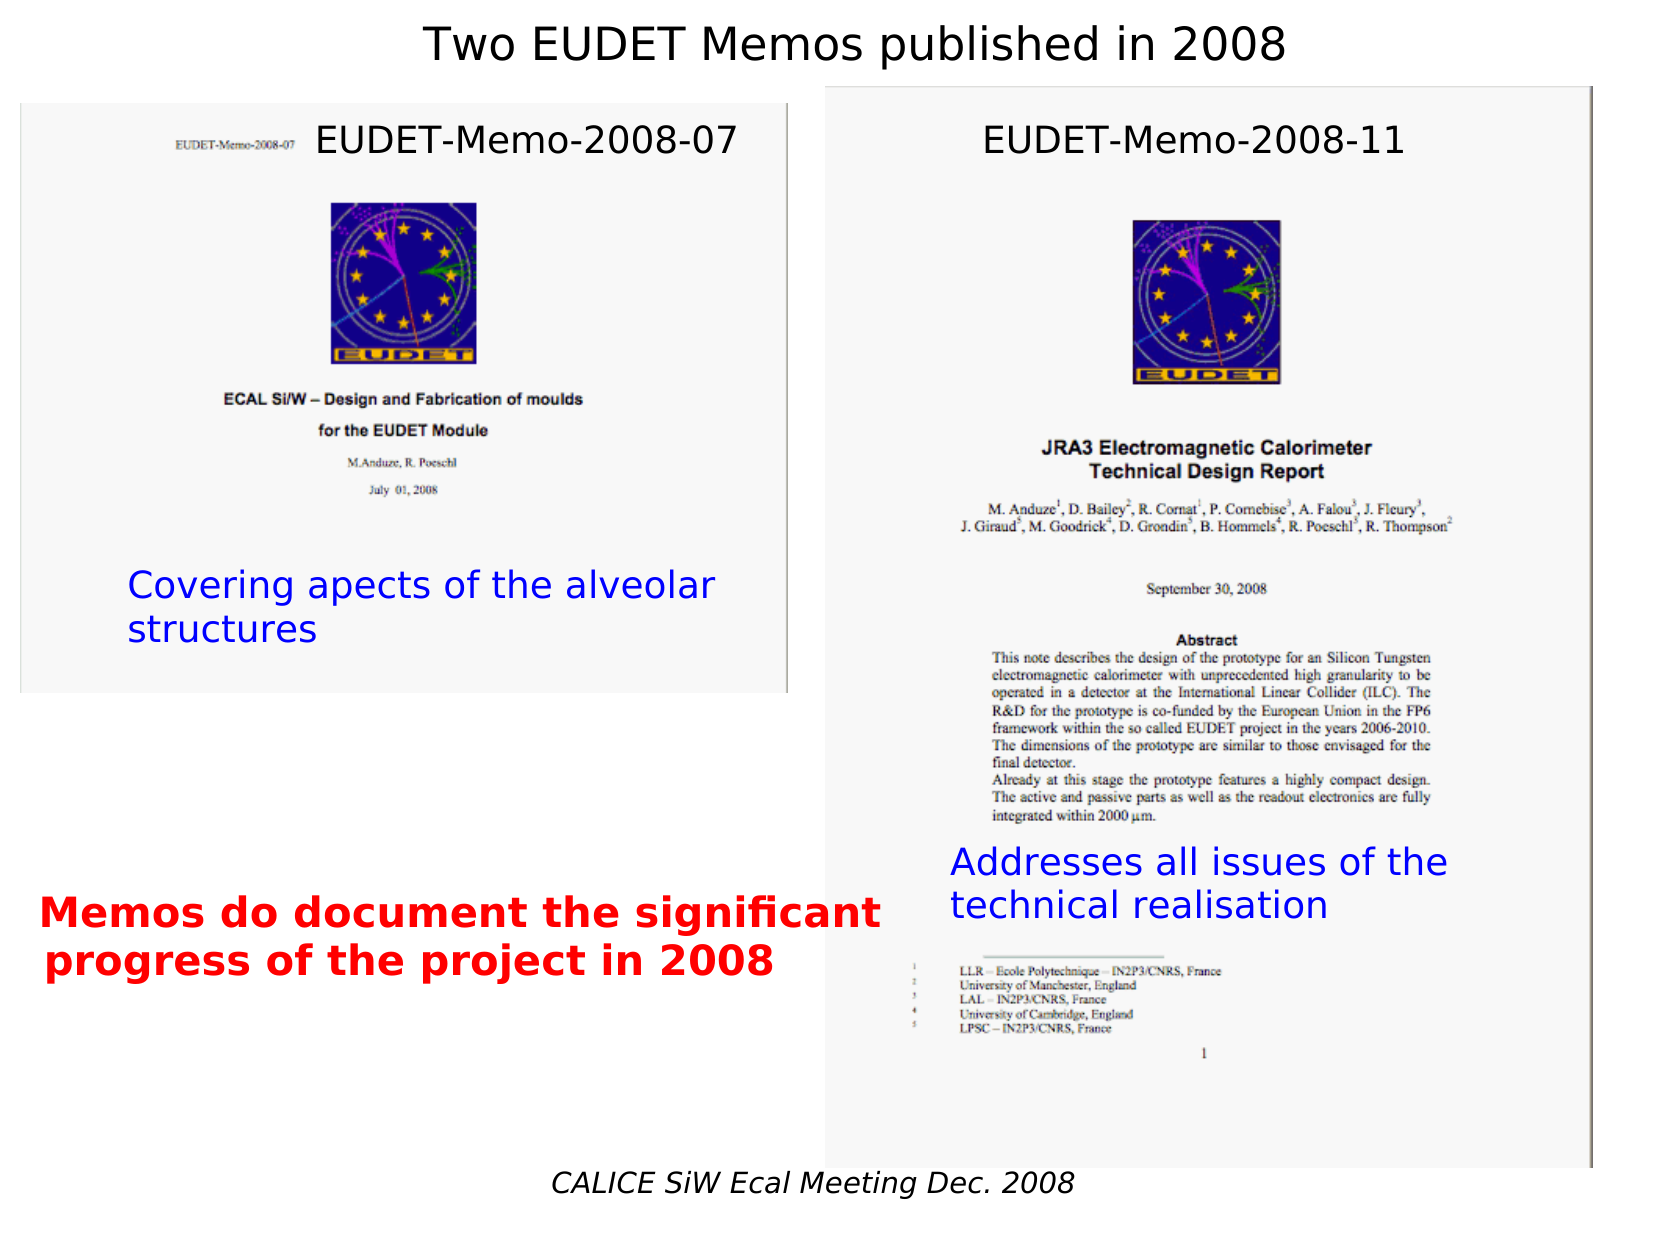

Two EUDET Memos published in 2008
EUDET-Memo-2008-07
EUDET-Memo-2008-11
Covering apects of the alveolar
structures
Addresses all issues of the
technical realisation
 Memos do document the significant
 progress of the project in 2008